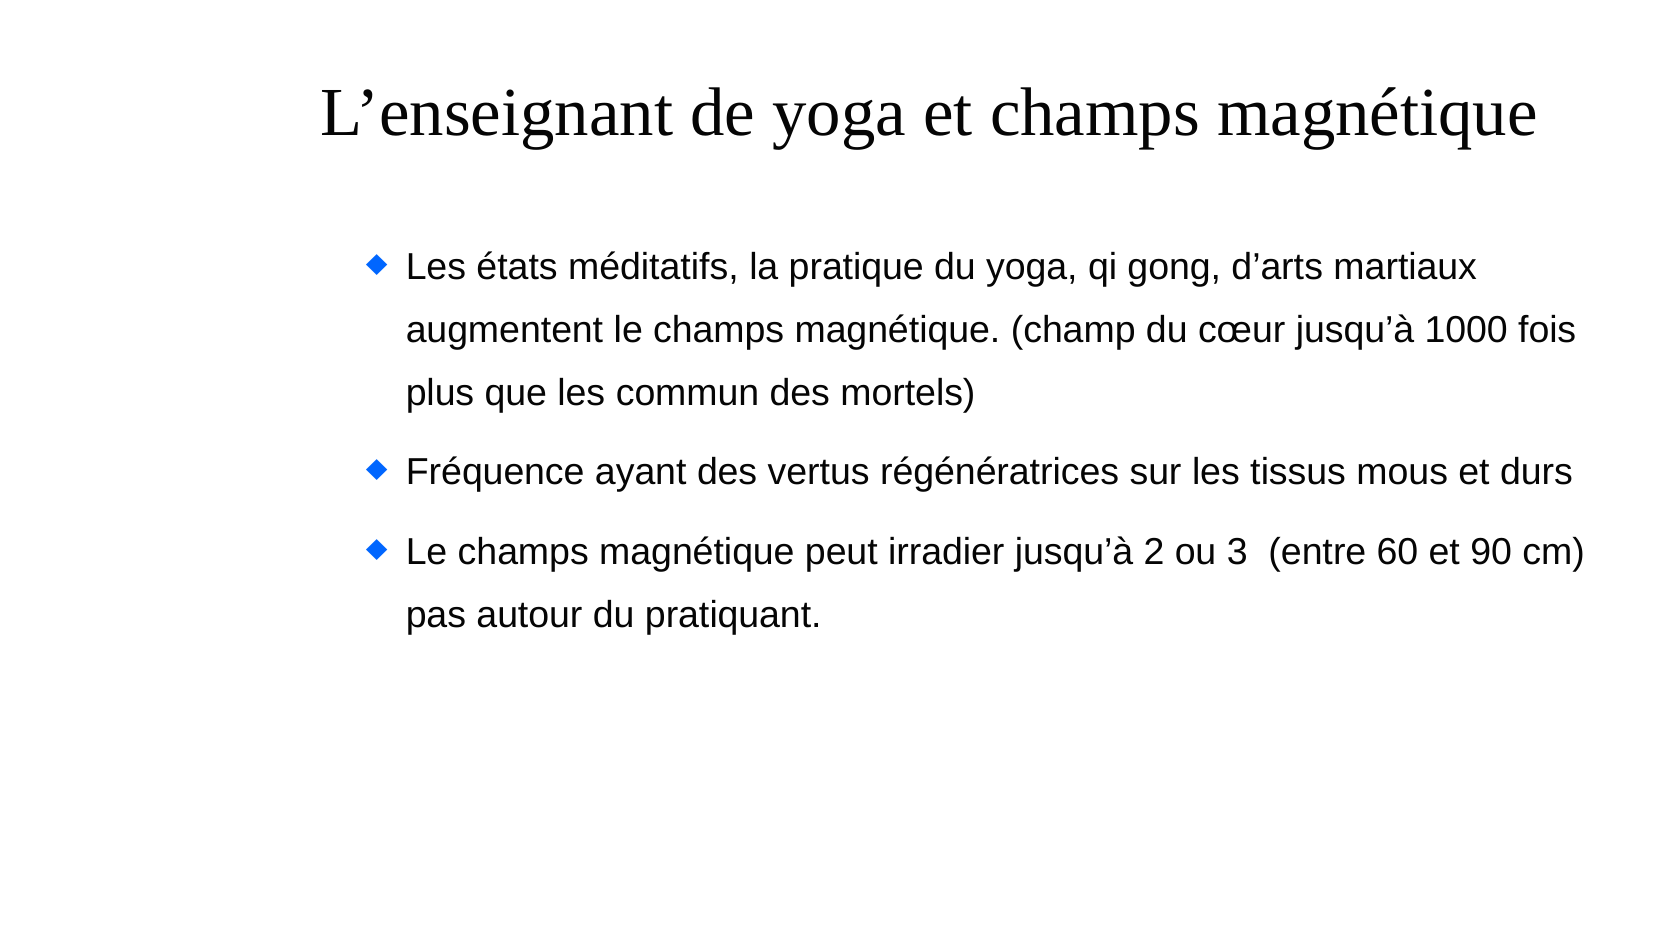

# L’enseignant de yoga et champs magnétique
Les états méditatifs, la pratique du yoga, qi gong, d’arts martiaux augmentent le champs magnétique. (champ du cœur jusqu’à 1000 fois plus que les commun des mortels)
Fréquence ayant des vertus régénératrices sur les tissus mous et durs
Le champs magnétique peut irradier jusqu’à 2 ou 3 (entre 60 et 90 cm) pas autour du pratiquant.
Le tissu conjonctif, par Nicolas Truffart, Ecole Française d'Ashtanga Yoga
27